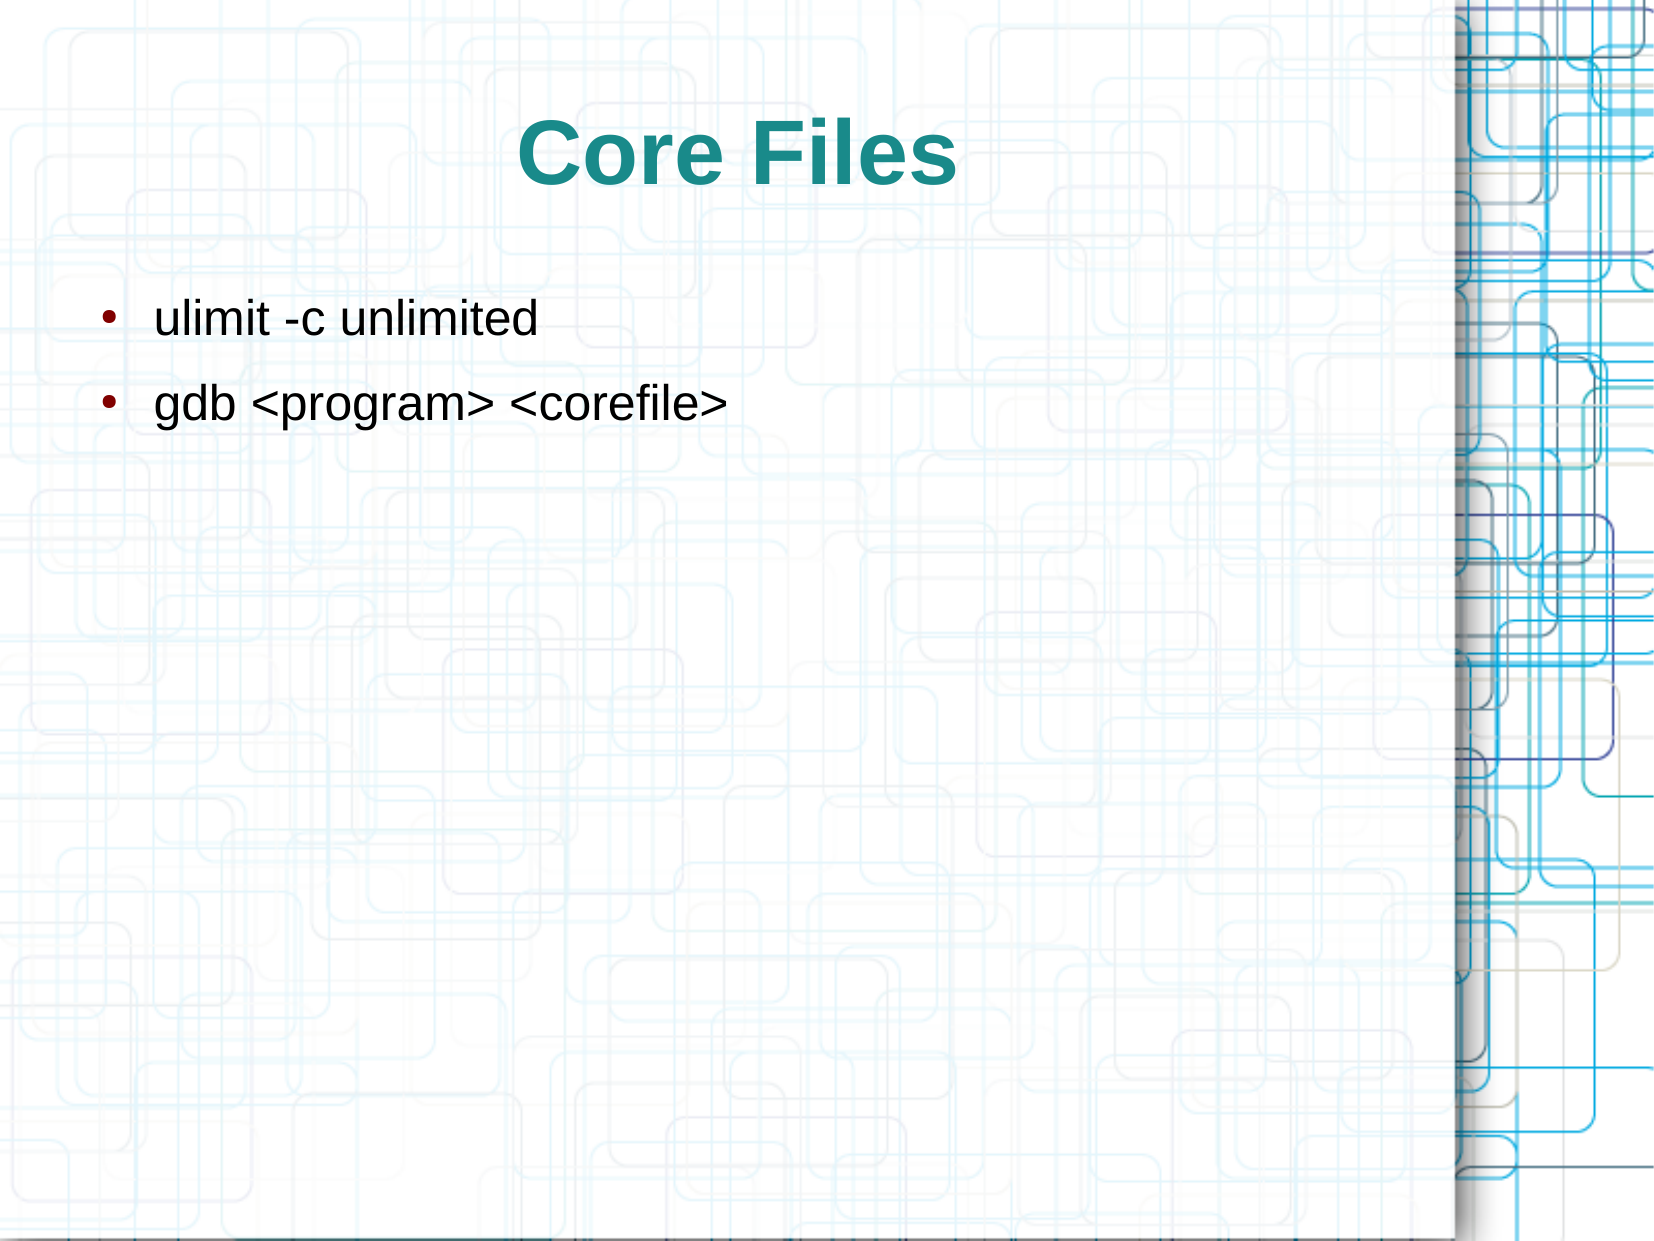

# Core Files
ulimit -c unlimited
gdb <program> <corefile>